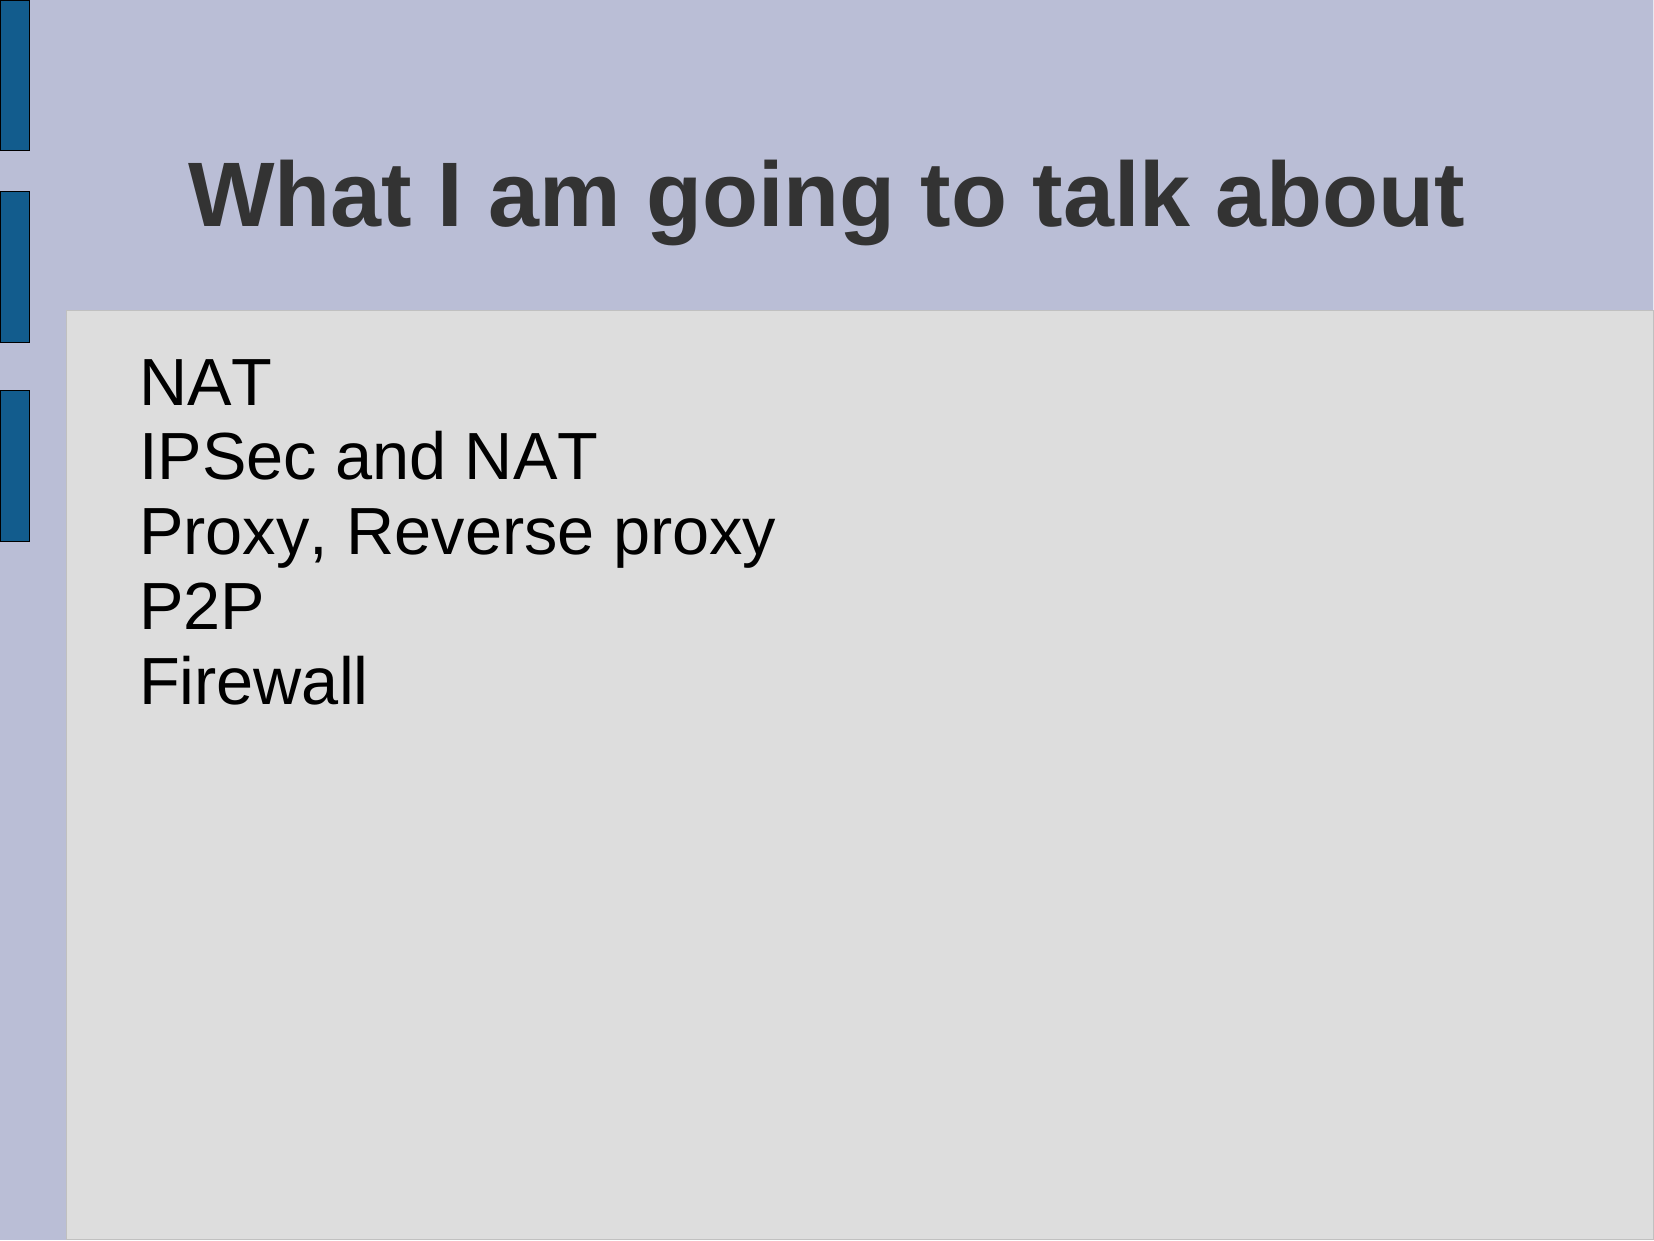

# What I am going to talk about
NAT
IPSec and NAT
Proxy, Reverse proxy
P2P
Firewall